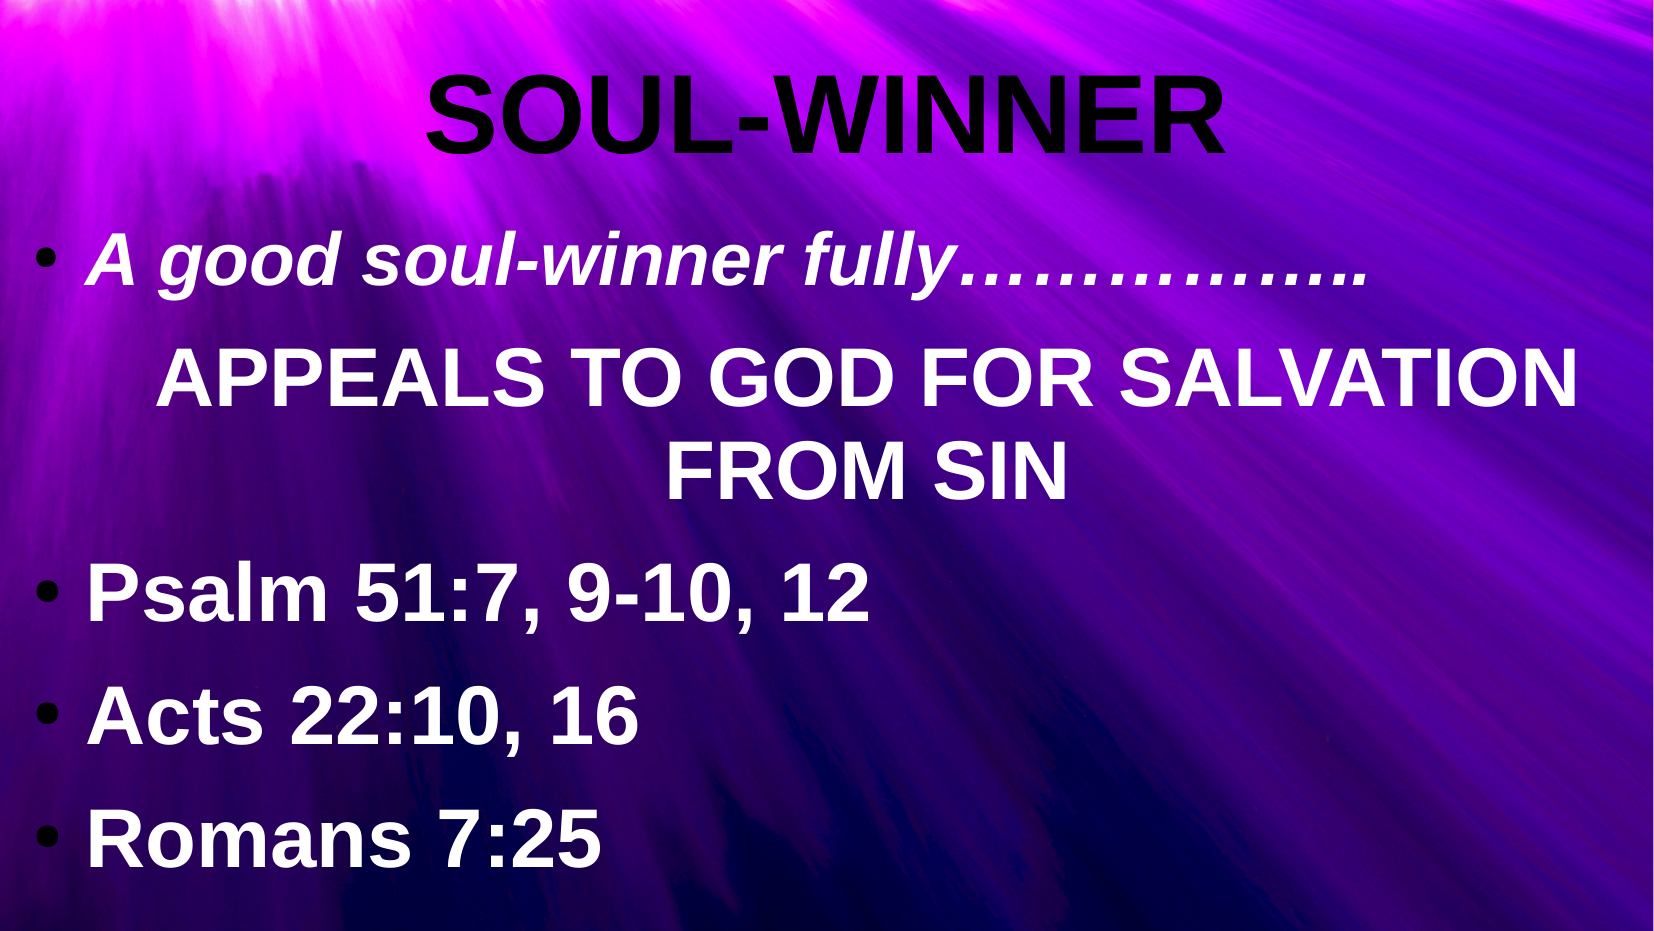

# SOUL-WINNER
A good soul-winner fully……………..
APPEALS TO GOD FOR SALVATION FROM SIN
Psalm 51:7, 9-10, 12
Acts 22:10, 16
Romans 7:25